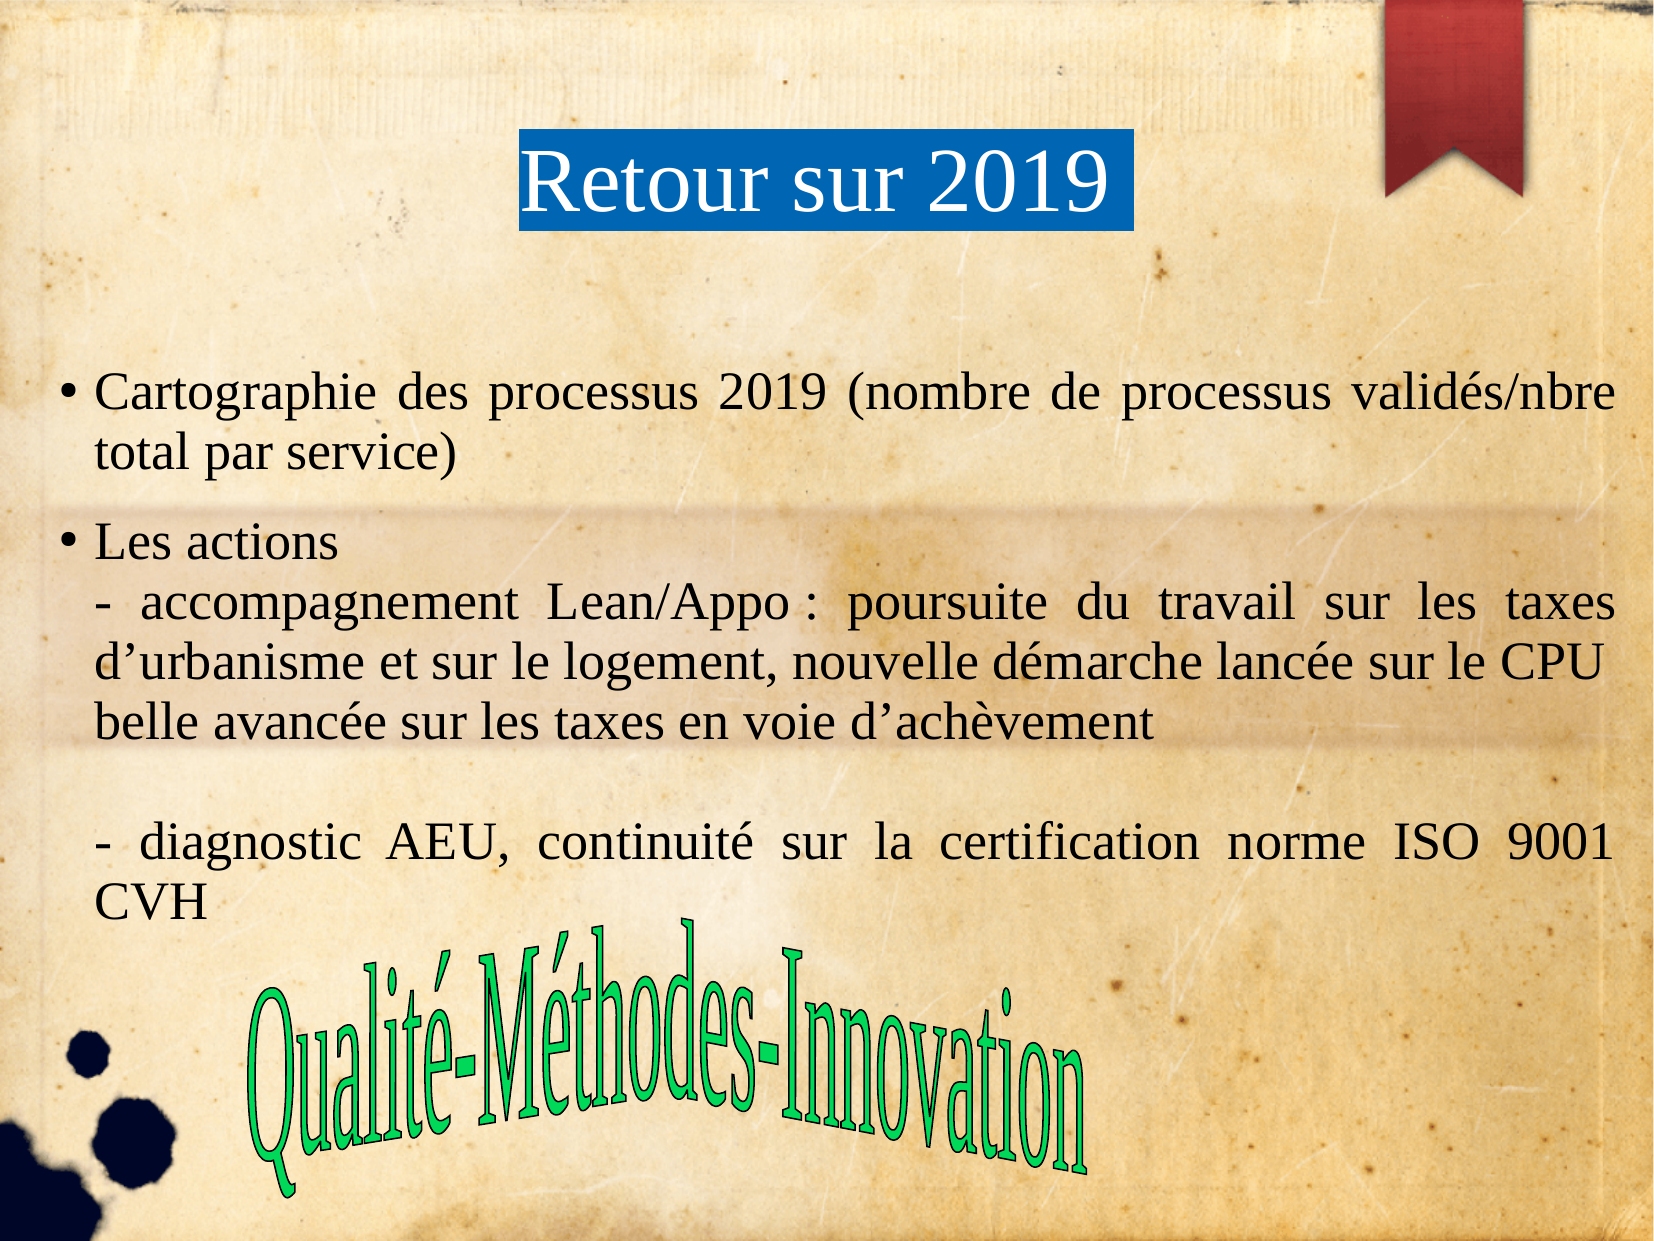

# Retour sur 2019
Cartographie des processus 2019 (nombre de processus validés/nbre total par service)
Les actions
- accompagnement Lean/Appo : poursuite du travail sur les taxes d’urbanisme et sur le logement, nouvelle démarche lancée sur le CPU
belle avancée sur les taxes en voie d’achèvement
- diagnostic AEU, continuité sur la certification norme ISO 9001 CVH
Qualité-Méthodes-Innovation